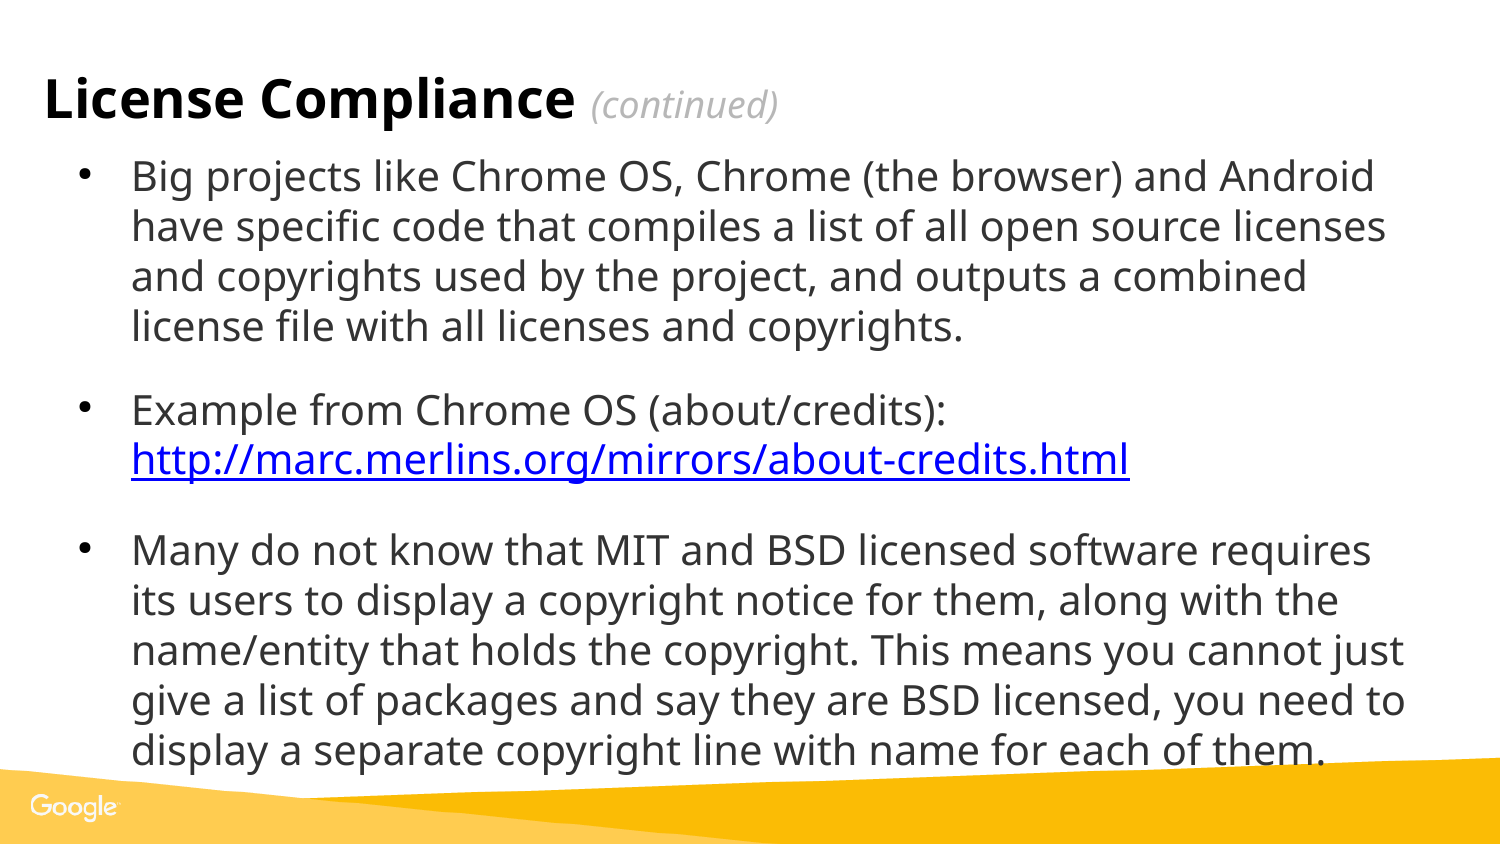

License Compliance (continued)
# Big projects like Chrome OS, Chrome (the browser) and Android have specific code that compiles a list of all open source licenses and copyrights used by the project, and outputs a combined license file with all licenses and copyrights.
Example from Chrome OS (about/credits): http://marc.merlins.org/mirrors/about-credits.html
Many do not know that MIT and BSD licensed software requires its users to display a copyright notice for them, along with the name/entity that holds the copyright. This means you cannot just give a list of packages and say they are BSD licensed, you need to display a separate copyright line with name for each of them.